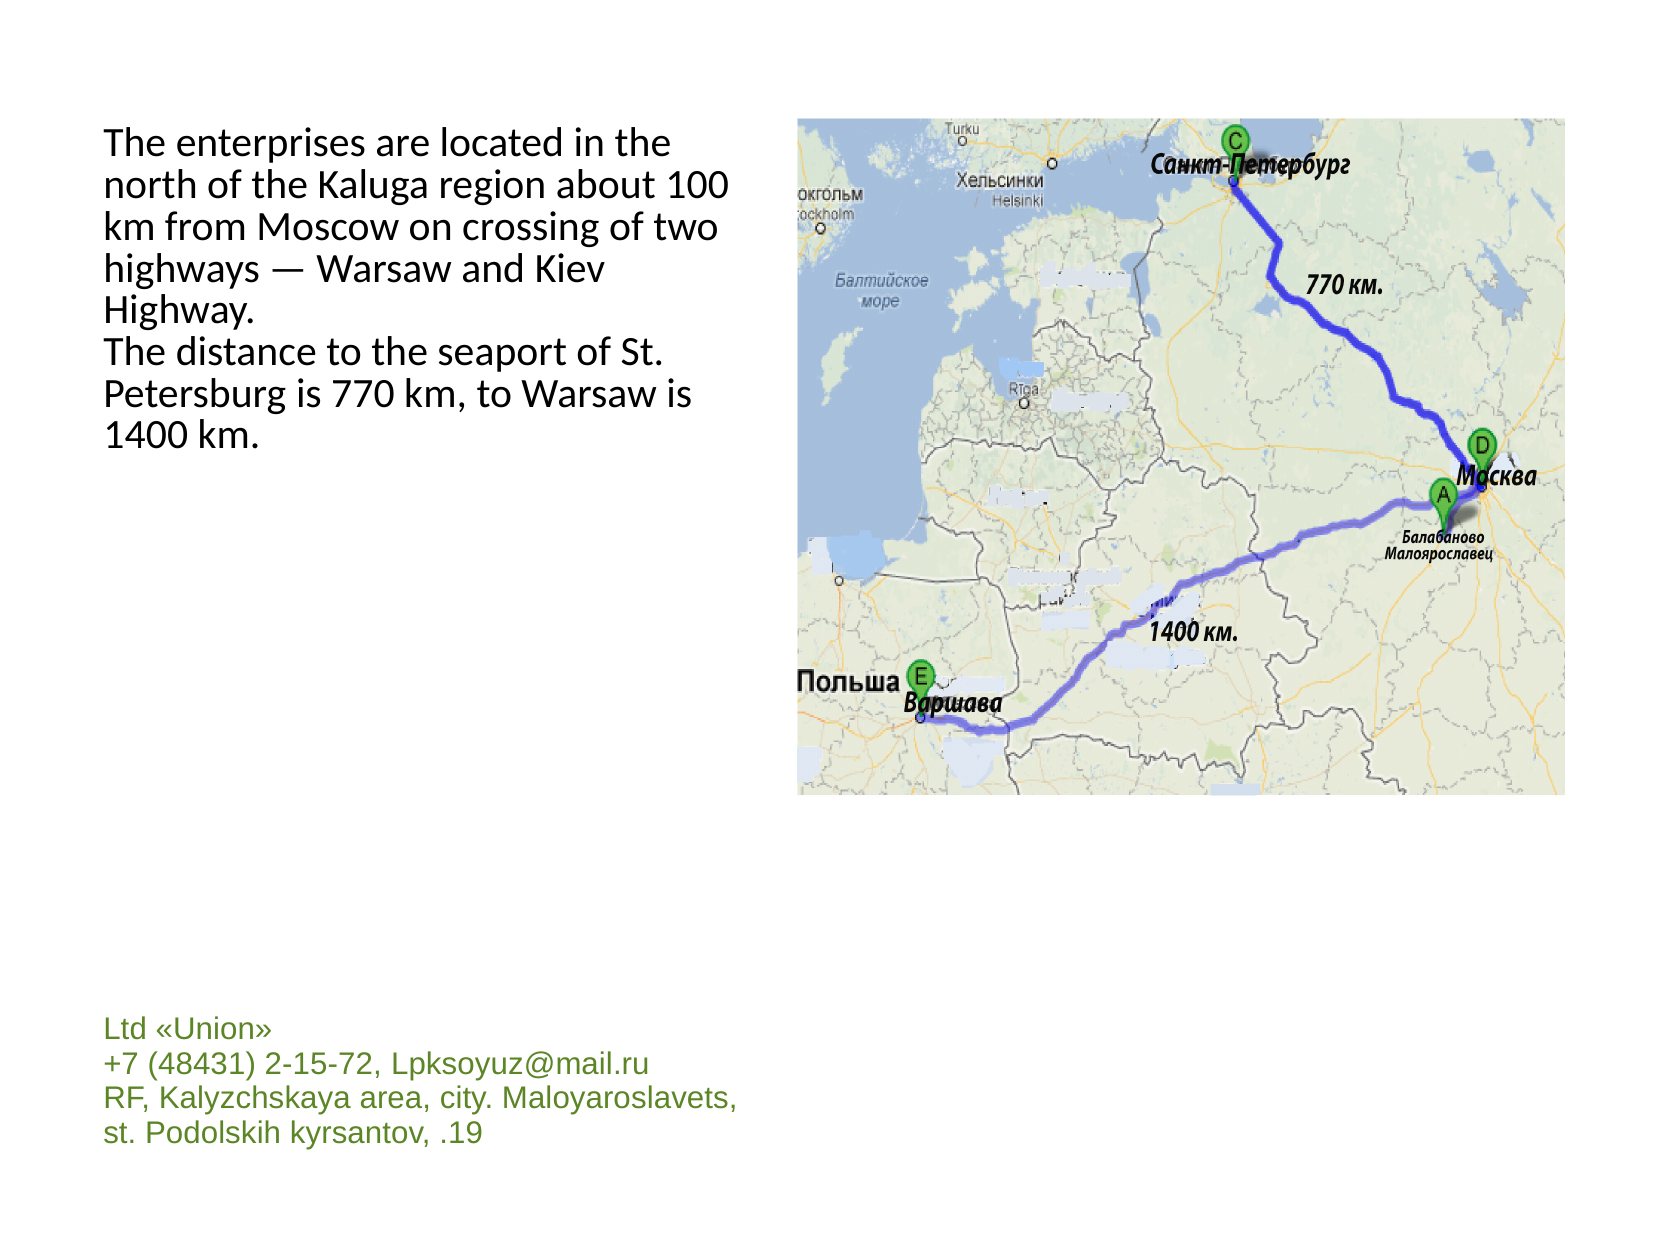

The enterprises are located in the north of the Kaluga region about 100 km from Moscow on crossing of two highways — Warsaw and Kiev Highway.
The distance to the seaport of St. Petersburg is 770 km, to Warsaw is 1400 km.
Ltd «Union»
+7 (48431) 2-15-72, Lpksoyuz@mail.ru
RF, Kalyzchskaya area, city. Maloyaroslavets,
st. Podolskih kyrsantov, .19